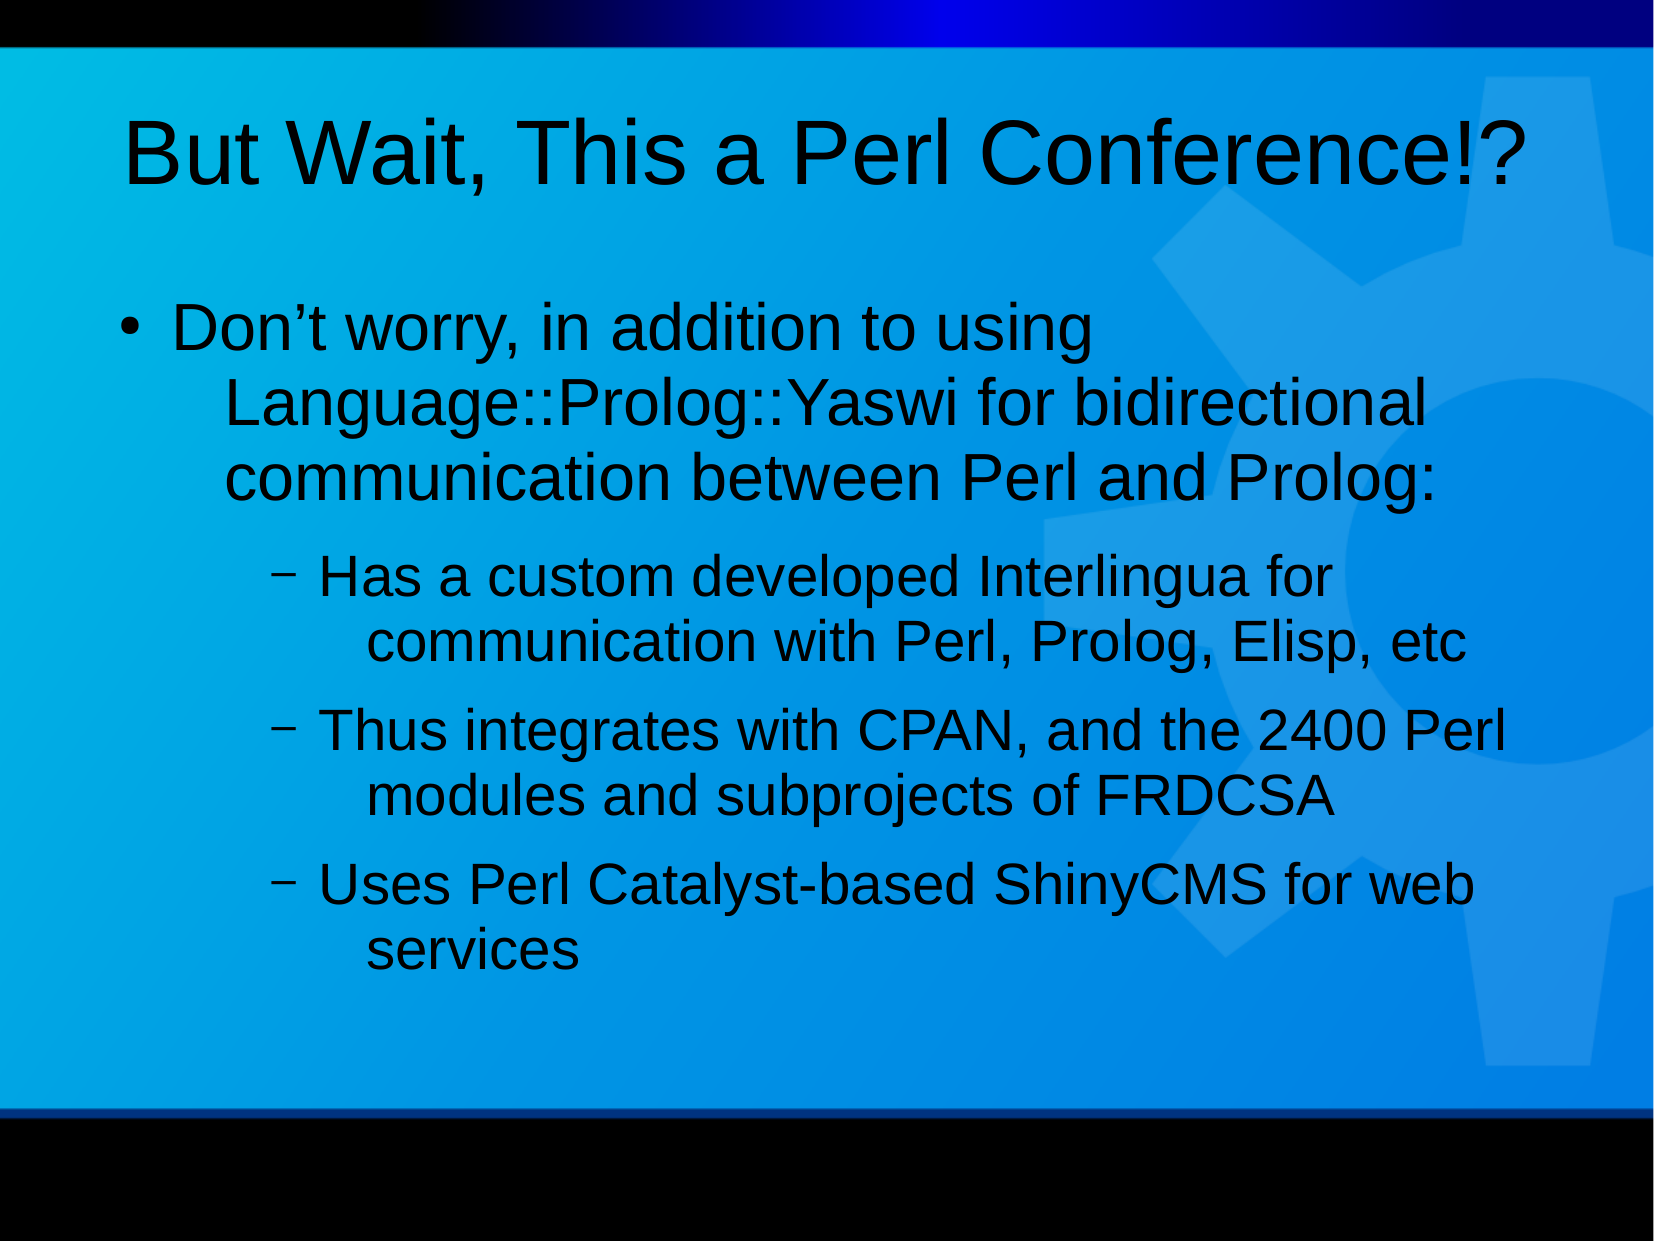

# But Wait, This a Perl Conference!?
Don’t worry, in addition to using Language::Prolog::Yaswi for bidirectional communication between Perl and Prolog:
Has a custom developed Interlingua for communication with Perl, Prolog, Elisp, etc
Thus integrates with CPAN, and the 2400 Perl modules and subprojects of FRDCSA
Uses Perl Catalyst-based ShinyCMS for web services